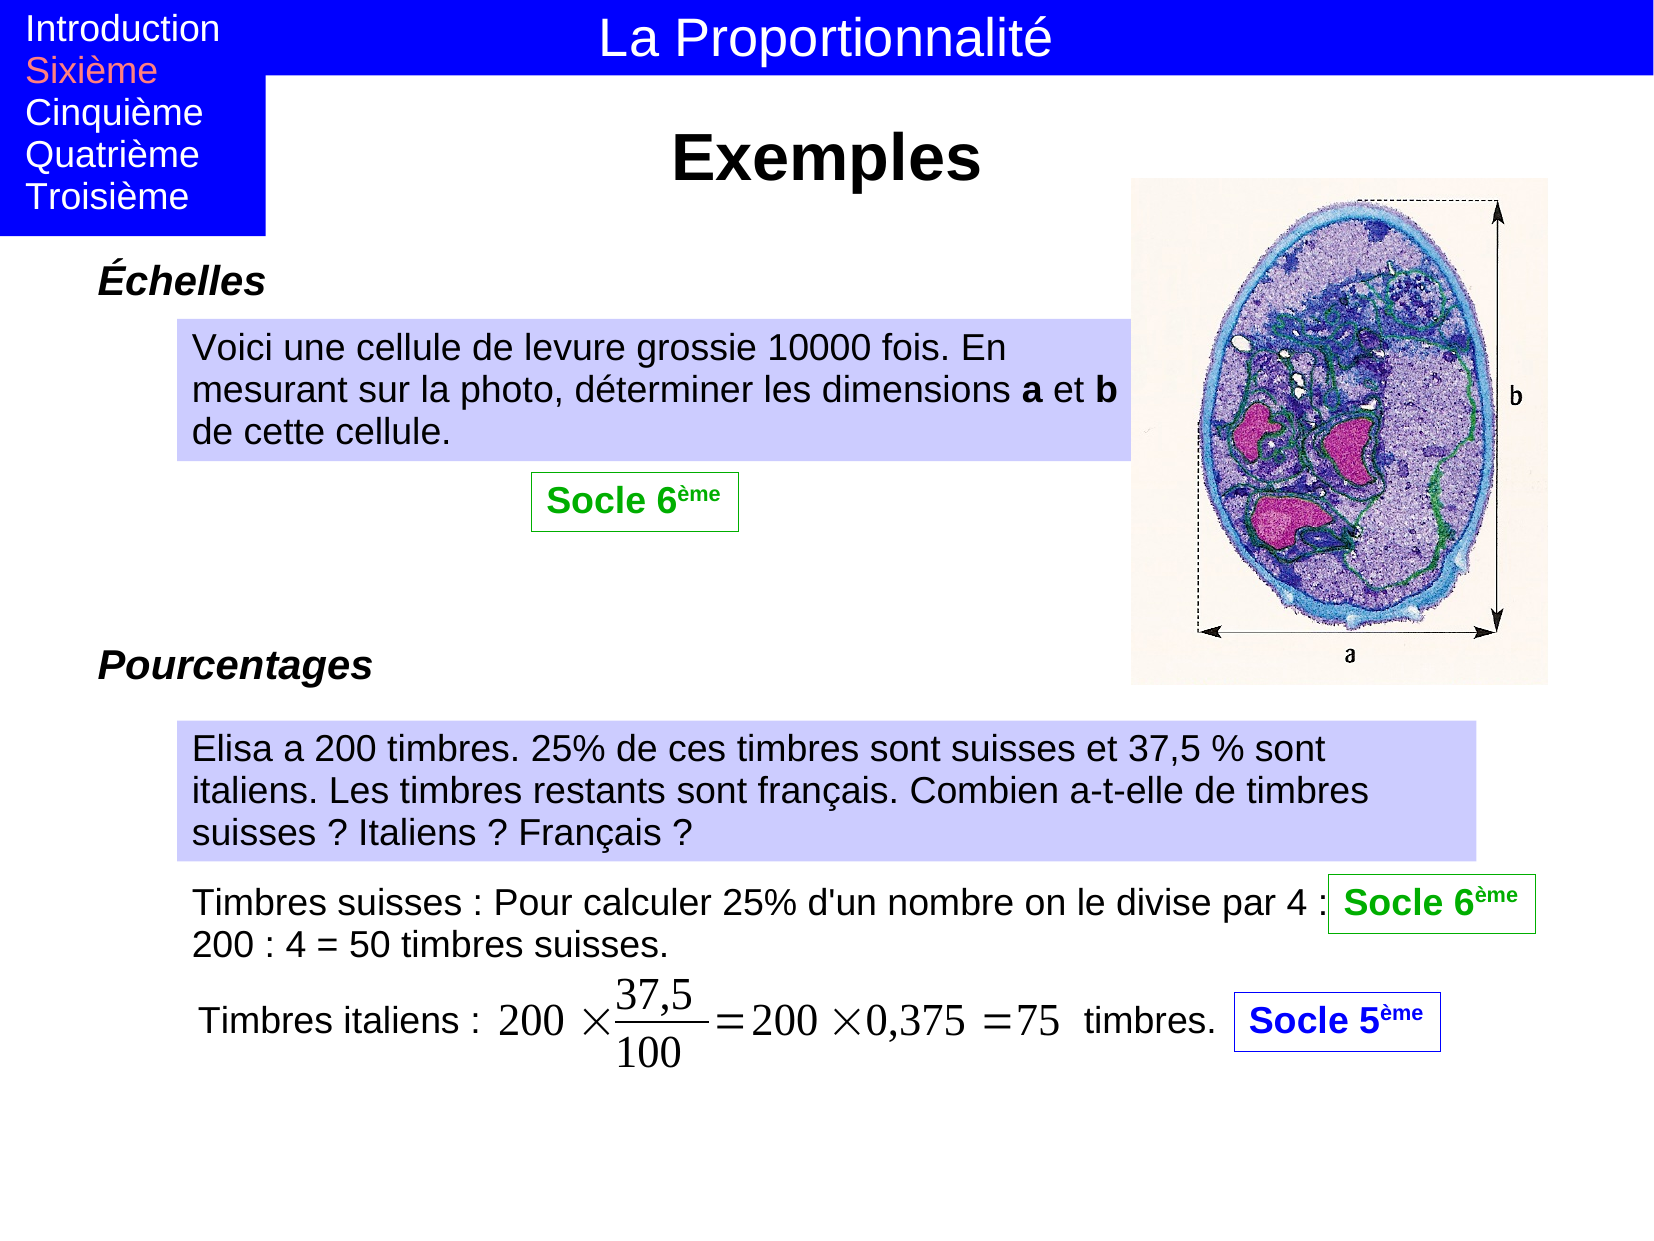

Introduction
 Sixième
 Cinquième
 Quatrième
 Troisième
La Proportionnalité
Exemples
Échelles
Voici une cellule de levure grossie 10000 fois. En mesurant sur la photo, déterminer les dimensions a et b de cette cellule.
Socle 6ème
Pourcentages
Elisa a 200 timbres. 25% de ces timbres sont suisses et 37,5 % sont italiens. Les timbres restants sont français. Combien a-t-elle de timbres suisses ? Italiens ? Français ?
Socle 6ème
Timbres suisses : Pour calculer 25% d'un nombre on le divise par 4 :
200 : 4 = 50 timbres suisses.
Socle 5ème
timbres.
Timbres italiens :